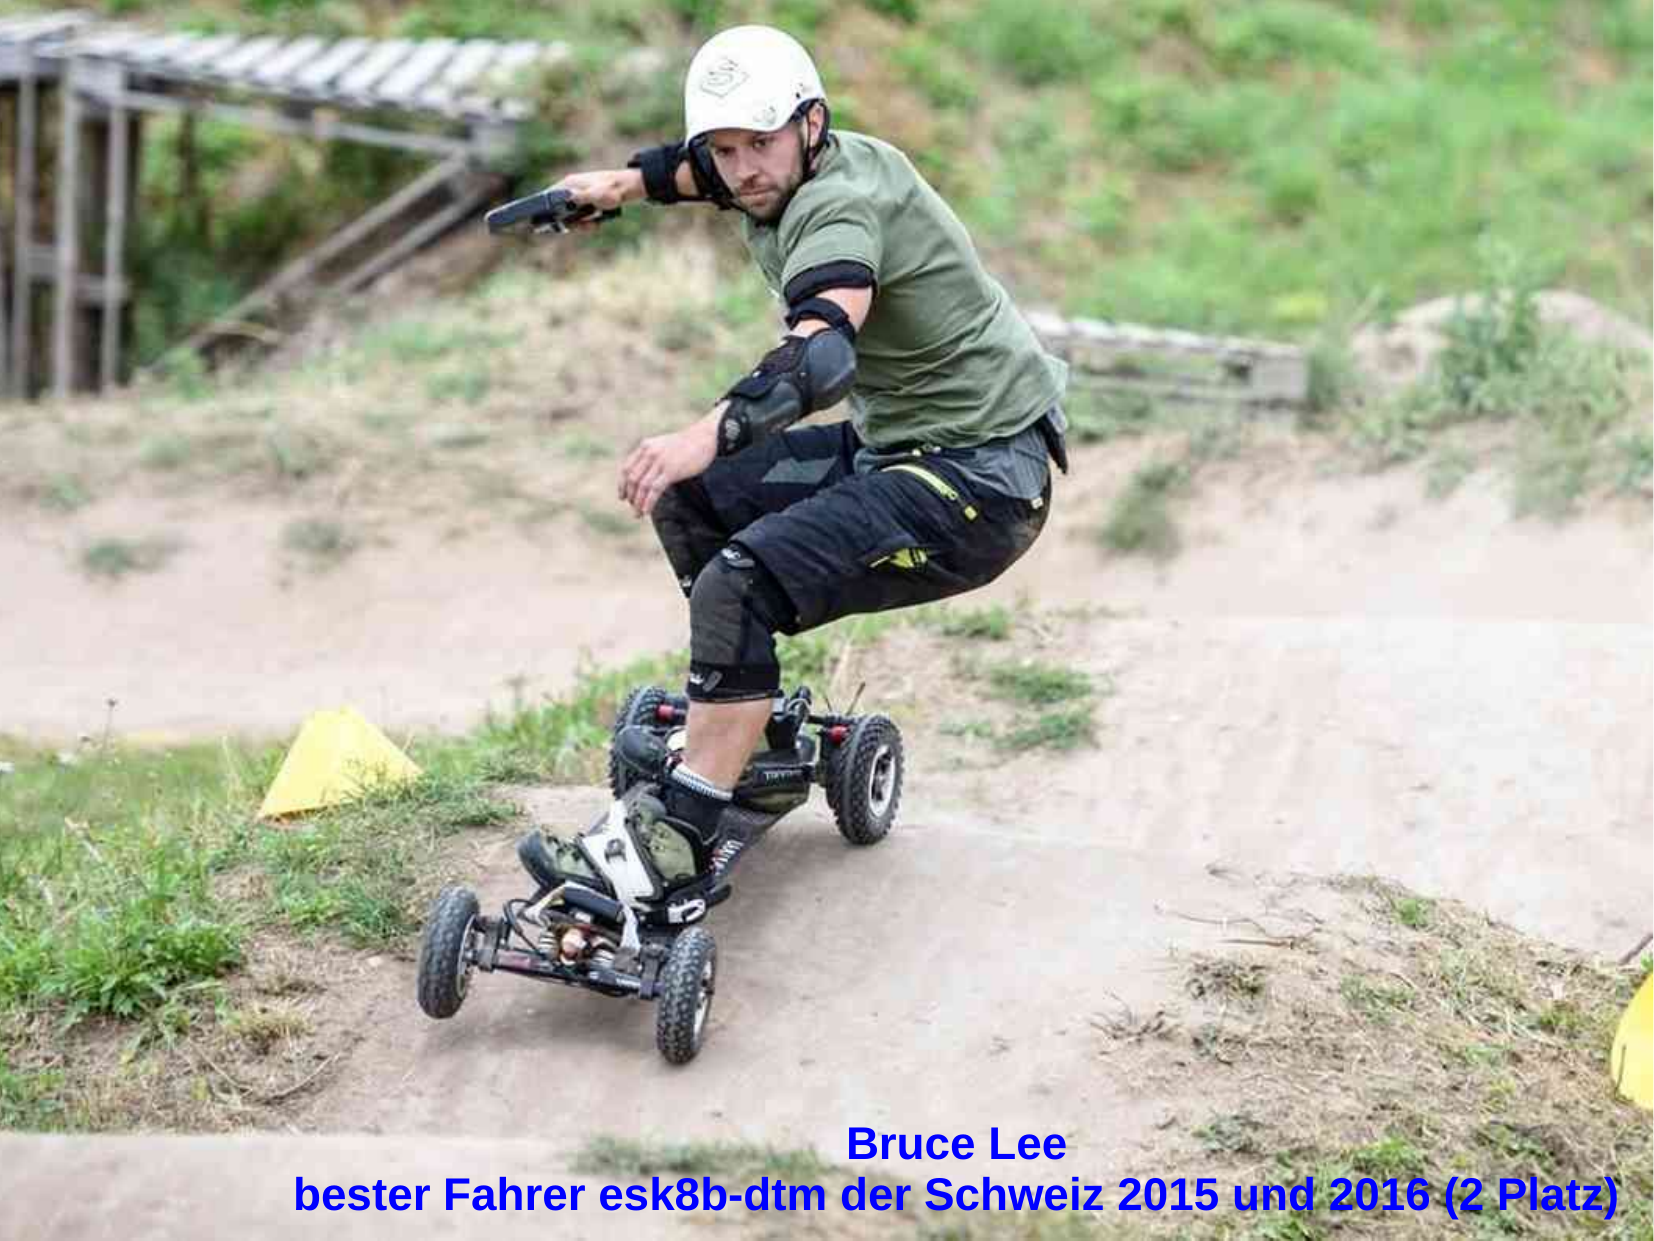

Bruce Lee
bester Fahrer esk8b-dtm der Schweiz 2015 und 2016 (2 Platz)